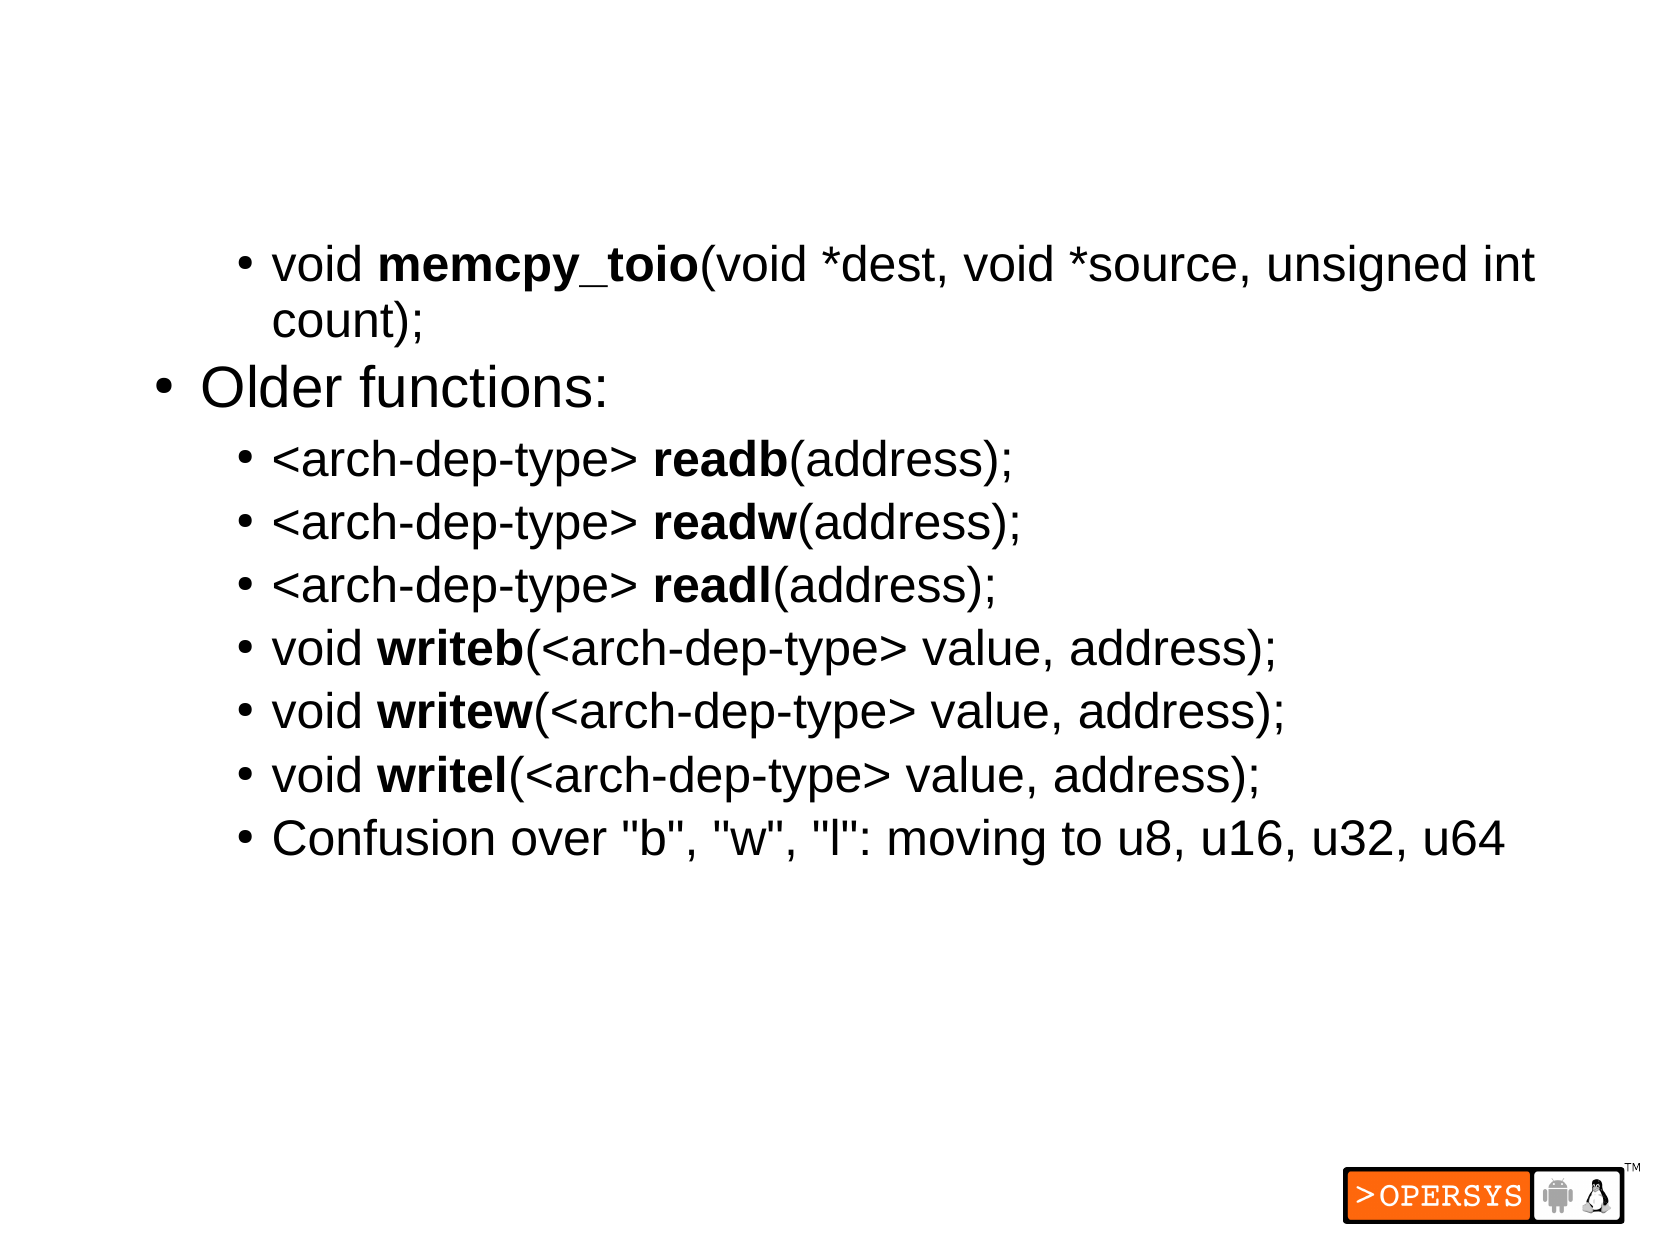

# void memcpy_toio(void *dest, void *source, unsigned int count);
Older functions:
<arch-dep-type> readb(address);
<arch-dep-type> readw(address);
<arch-dep-type> readl(address);
void writeb(<arch-dep-type> value, address);
void writew(<arch-dep-type> value, address);
void writel(<arch-dep-type> value, address);
Confusion over "b", "w", "l": moving to u8, u16, u32, u64